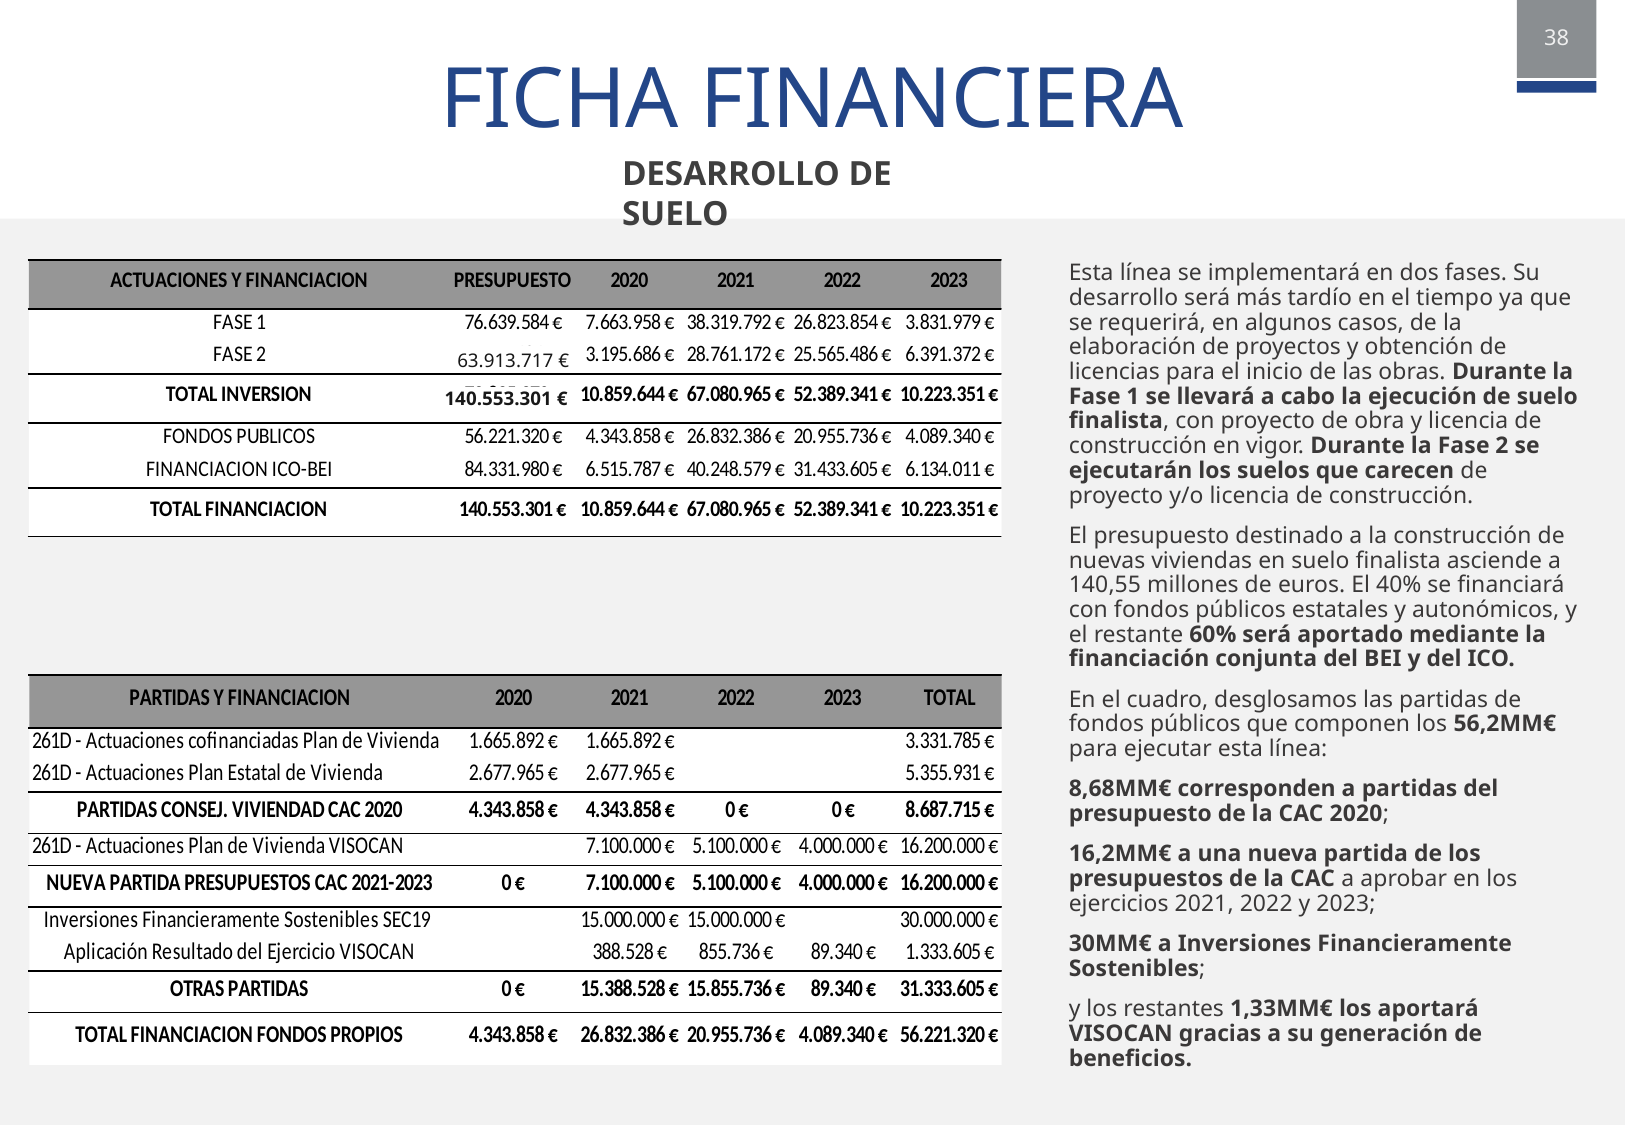

# FICHA FINANCIERA
DESARROLLO DE SUELO
Esta línea se implementará en dos fases. Su desarrollo será más tardío en el tiempo ya que se requerirá, en algunos casos, de la elaboración de proyectos y obtención de licencias para el inicio de las obras. Durante la Fase 1 se llevará a cabo la ejecución de suelo finalista, con proyecto de obra y licencia de construcción en vigor. Durante la Fase 2 se ejecutarán los suelos que carecen de proyecto y/o licencia de construcción.
El presupuesto destinado a la construcción de nuevas viviendas en suelo finalista asciende a 140,55 millones de euros. El 40% se financiará con fondos públicos estatales y autonómicos, y el restante 60% será aportado mediante la financiación conjunta del BEI y del ICO.
En el cuadro, desglosamos las partidas de fondos públicos que componen los 56,2MM€ para ejecutar esta línea:
8,68MM€ corresponden a partidas del presupuesto de la CAC 2020;
16,2MM€ a una nueva partida de los presupuestos de la CAC a aprobar en los ejercicios 2021, 2022 y 2023;
30MM€ a Inversiones Financieramente Sostenibles;
y los restantes 1,33MM€ los aportará VISOCAN gracias a su generación de beneficios.
63.913.717 €
140.553.301 €